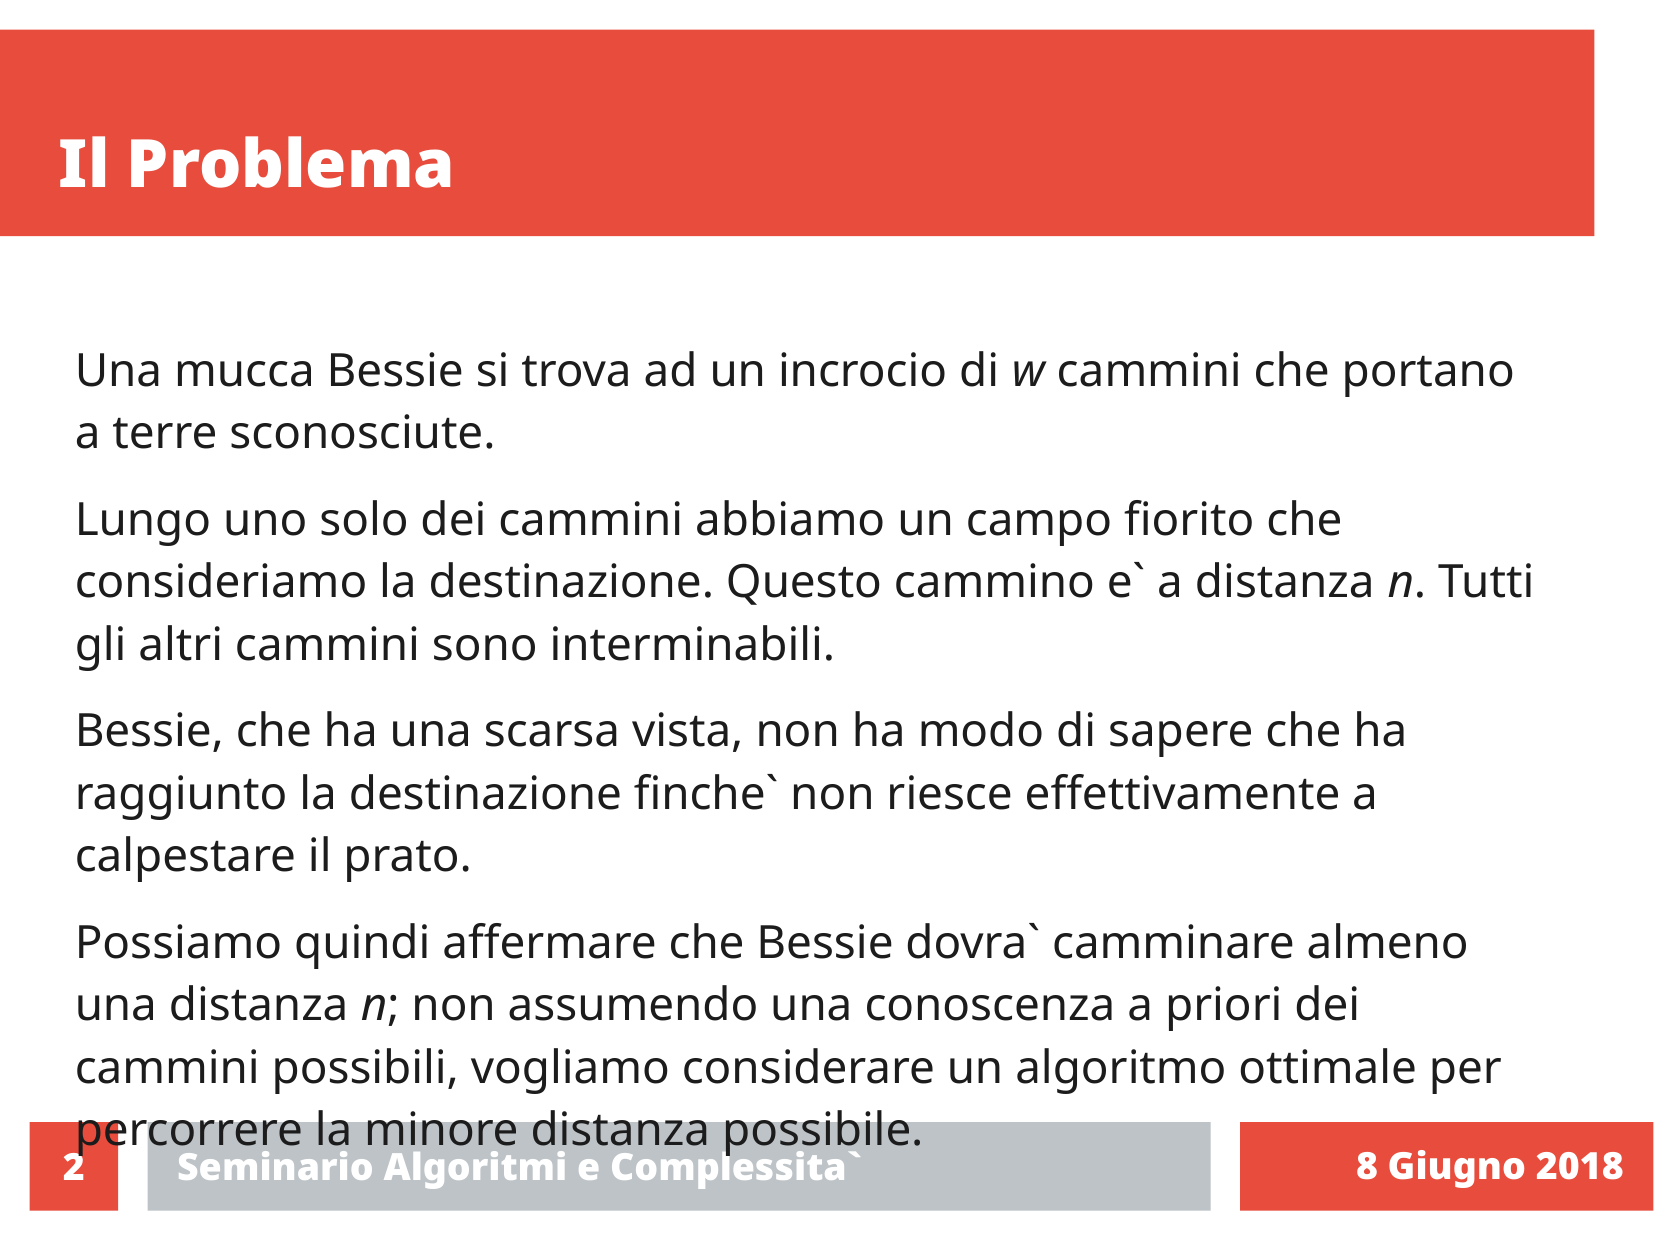

# Il Problema
Una mucca Bessie si trova ad un incrocio di w cammini che portano a terre sconosciute.
Lungo uno solo dei cammini abbiamo un campo fiorito che consideriamo la destinazione. Questo cammino e` a distanza n. Tutti gli altri cammini sono interminabili.
Bessie, che ha una scarsa vista, non ha modo di sapere che ha raggiunto la destinazione finche` non riesce effettivamente a calpestare il prato.
Possiamo quindi affermare che Bessie dovra` camminare almeno una distanza n; non assumendo una conoscenza a priori dei cammini possibili, vogliamo considerare un algoritmo ottimale per percorrere la minore distanza possibile.
2
8 Giugno 2018